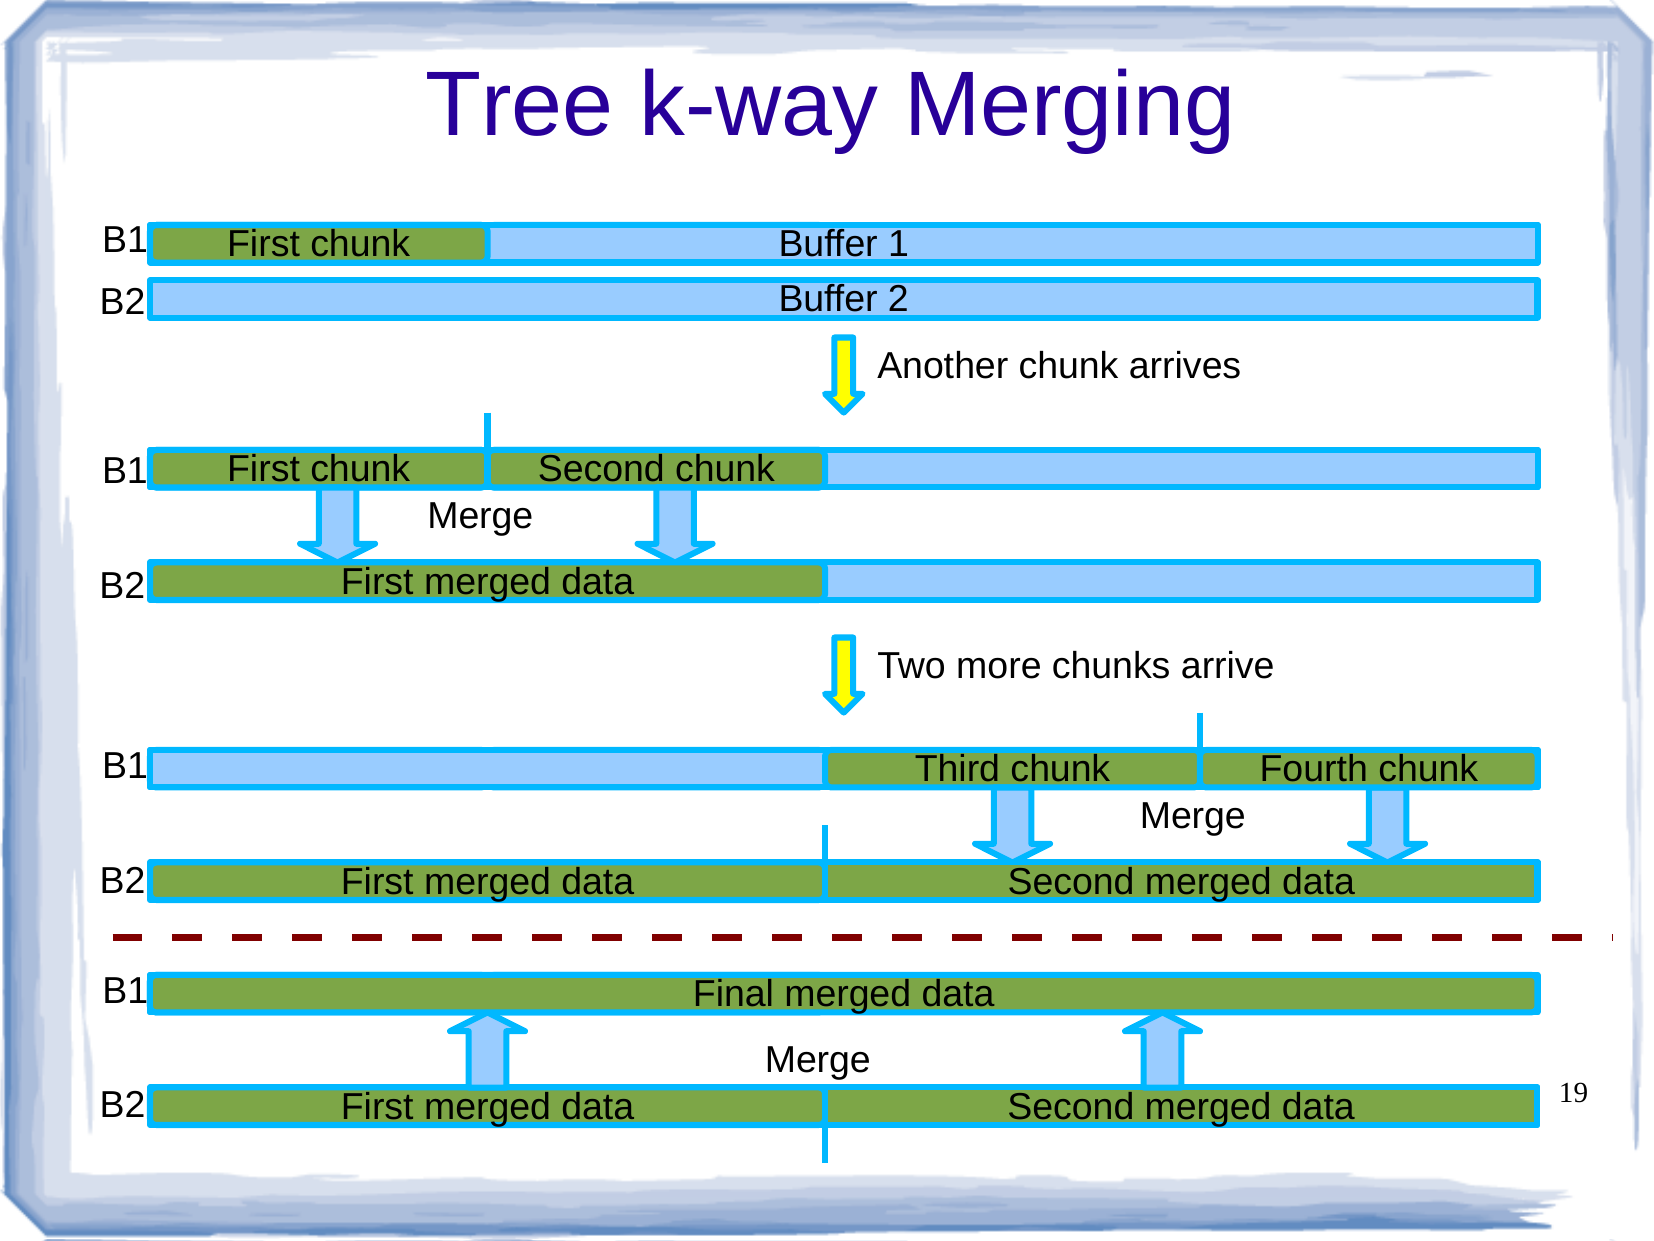

# Tree k-way Merging
B1
Buffer 1
First chunk
Buffer 1
First chunk
B2
Buffer 2
Another chunk arrives
B1
Buffer 1
First chunk
First chunk
Second chunk
Merge
B2
First merged data
Two more chunks arrive
B1
Buffer 1
First chunk
Third chunk
Fourth chunk
Merge
B2
First merged data
Second merged data
B1
Buffer 1
First chunk
Final merged data
Merge
B2
19
First merged data
Second merged data